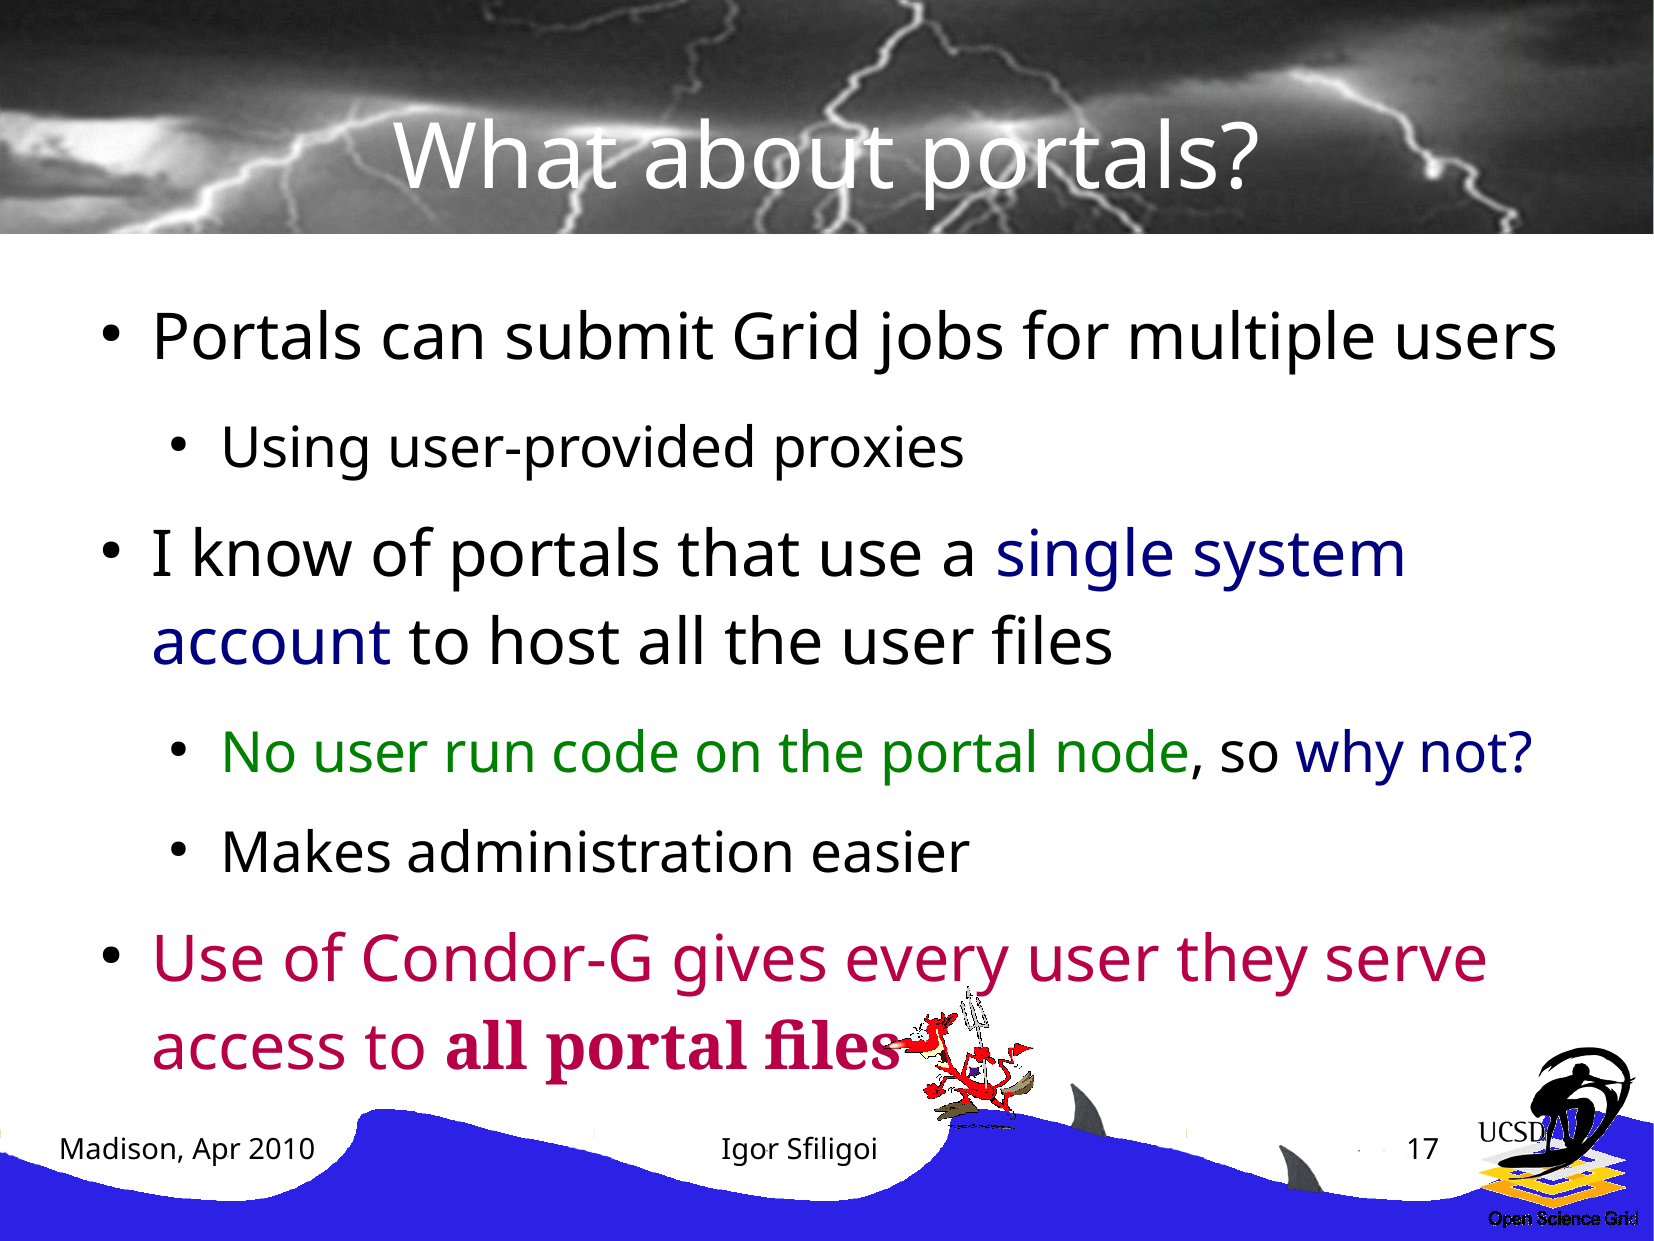

# What about portals?
Portals can submit Grid jobs for multiple users
Using user-provided proxies
I know of portals that use a single system account to host all the user files
No user run code on the portal node, so why not?
Makes administration easier
Use of Condor-G gives every user they serve access to all portal files
17